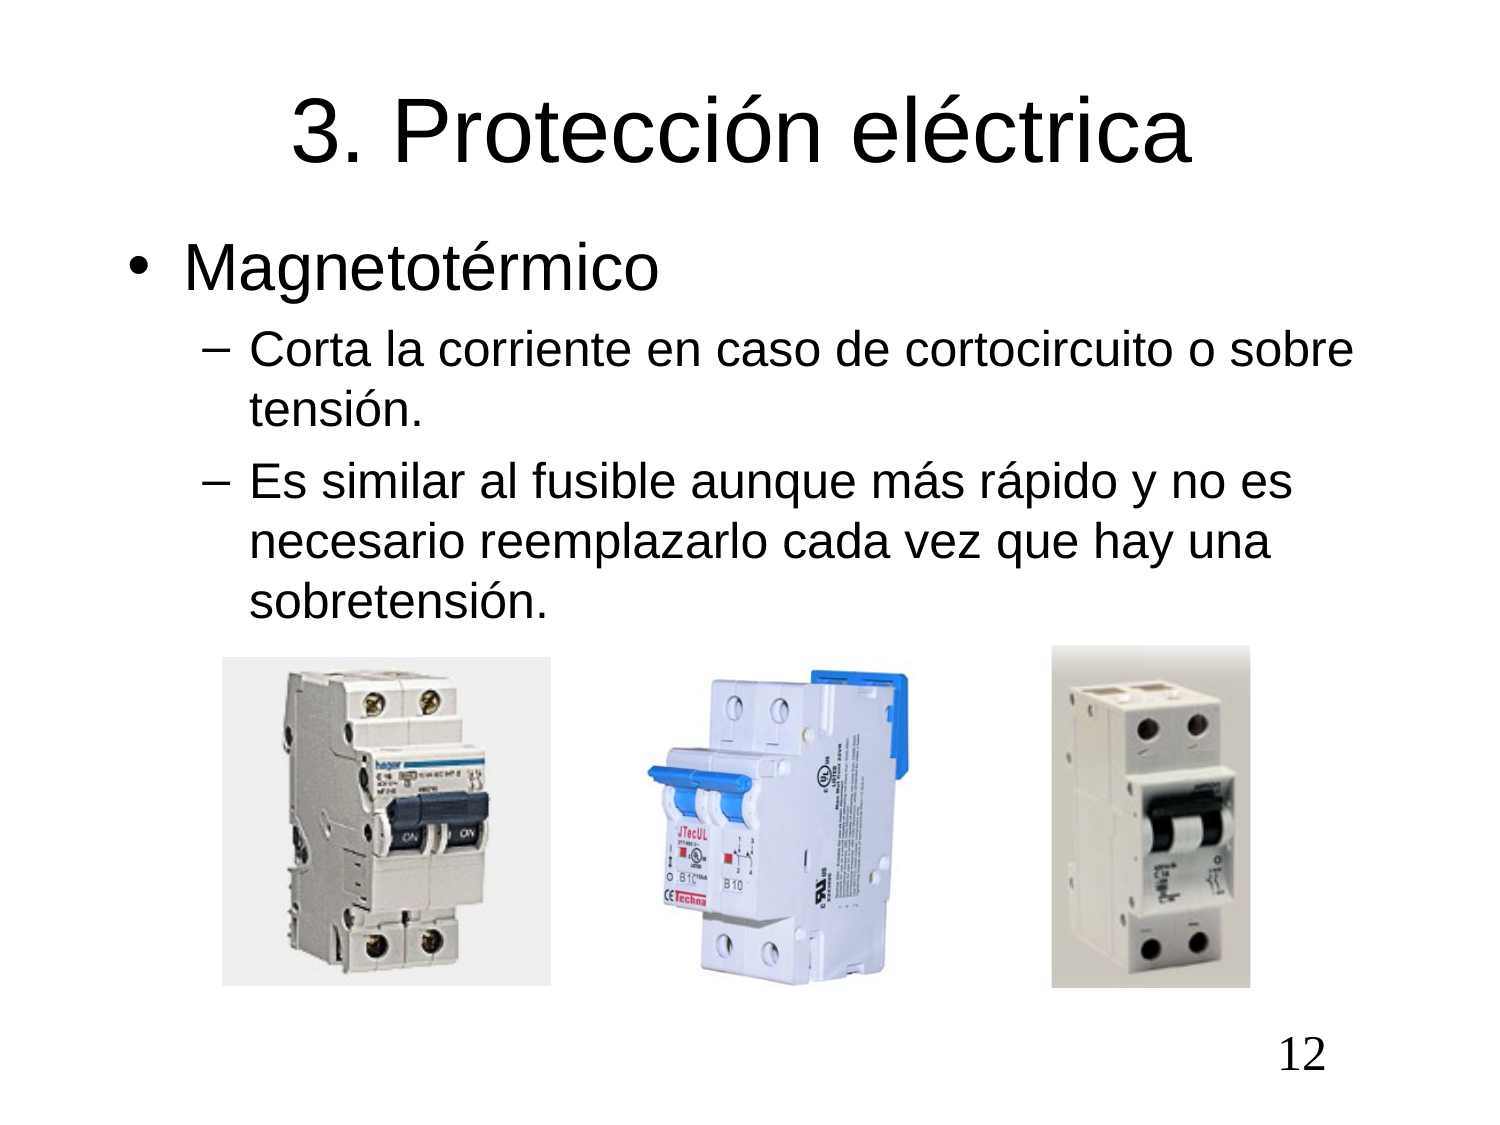

# 3. Protección eléctrica
Magnetotérmico
Corta la corriente en caso de cortocircuito o sobre tensión.
Es similar al fusible aunque más rápido y no es necesario reemplazarlo cada vez que hay una sobretensión.
12